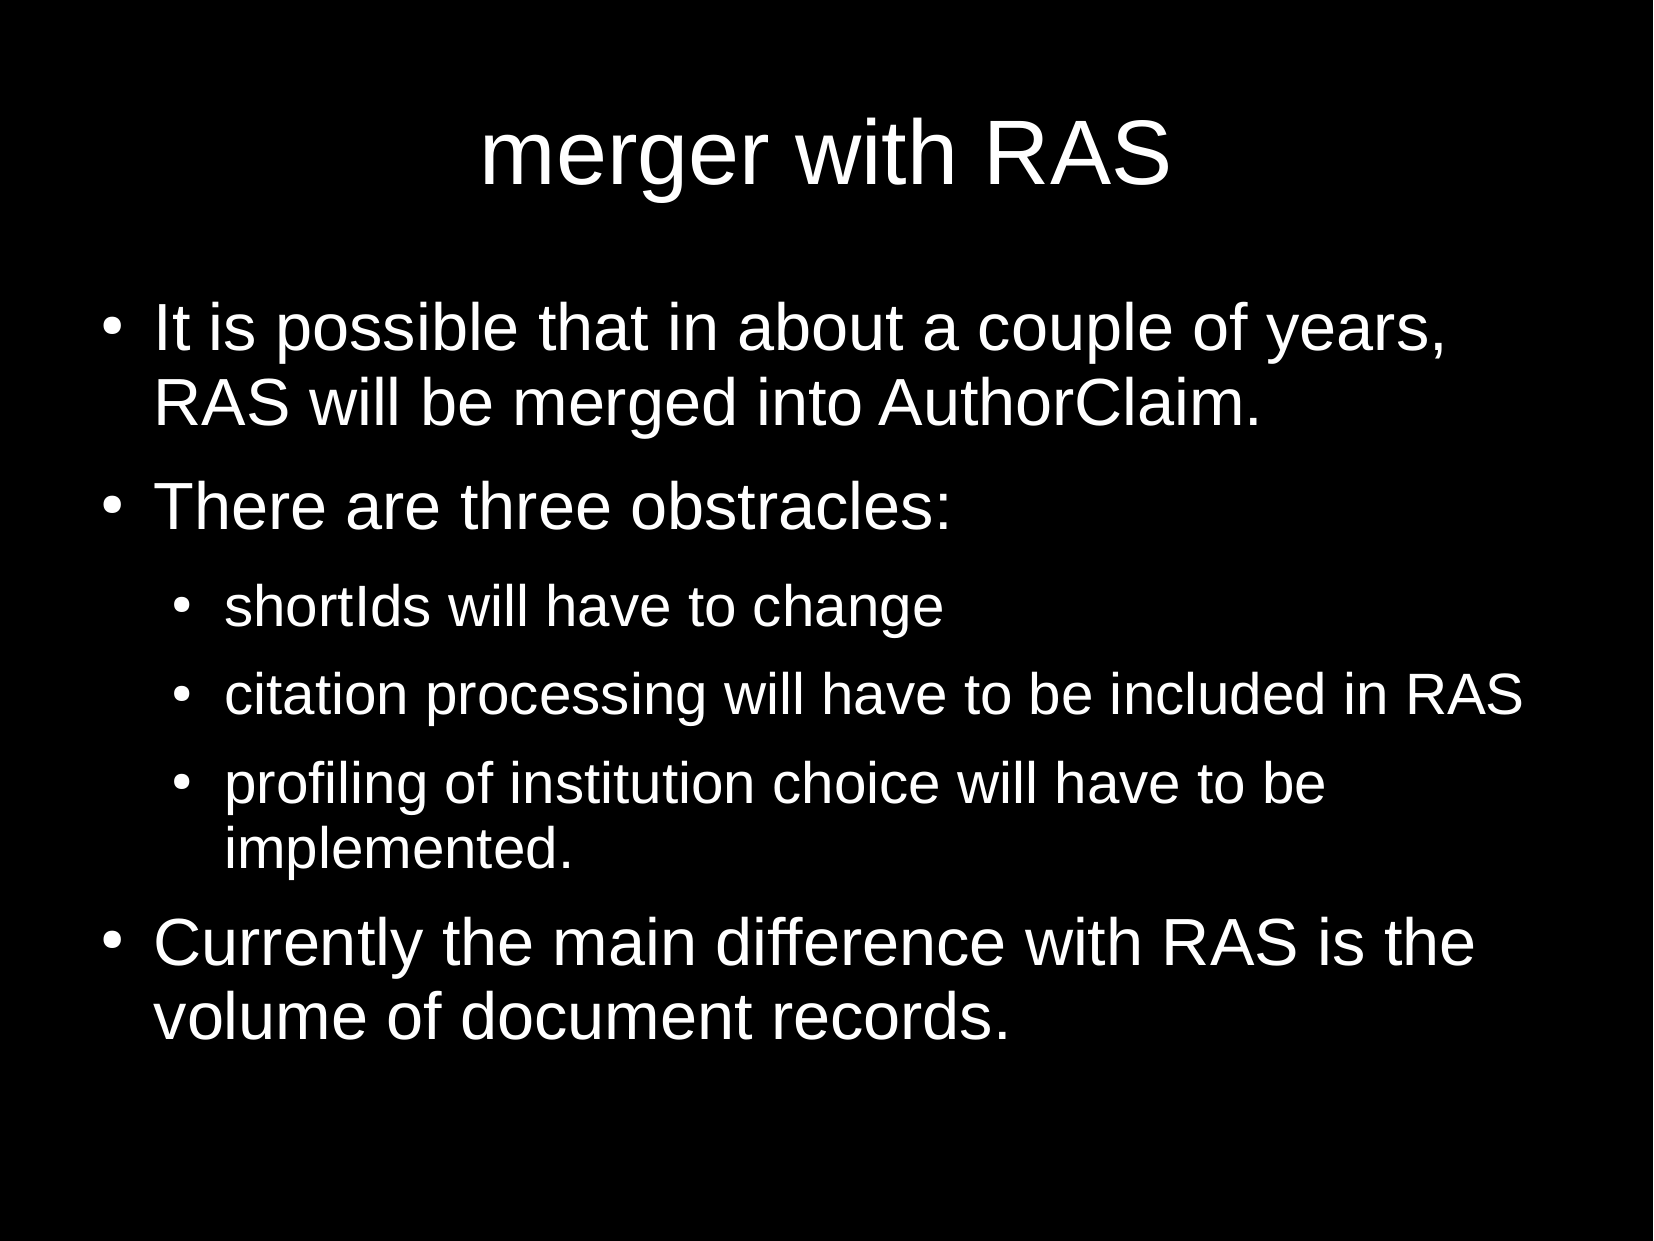

# merger with RAS
It is possible that in about a couple of years, RAS will be merged into AuthorClaim.
There are three obstracles:
shortIds will have to change
citation processing will have to be included in RAS
profiling of institution choice will have to be implemented.
Currently the main difference with RAS is the volume of document records.